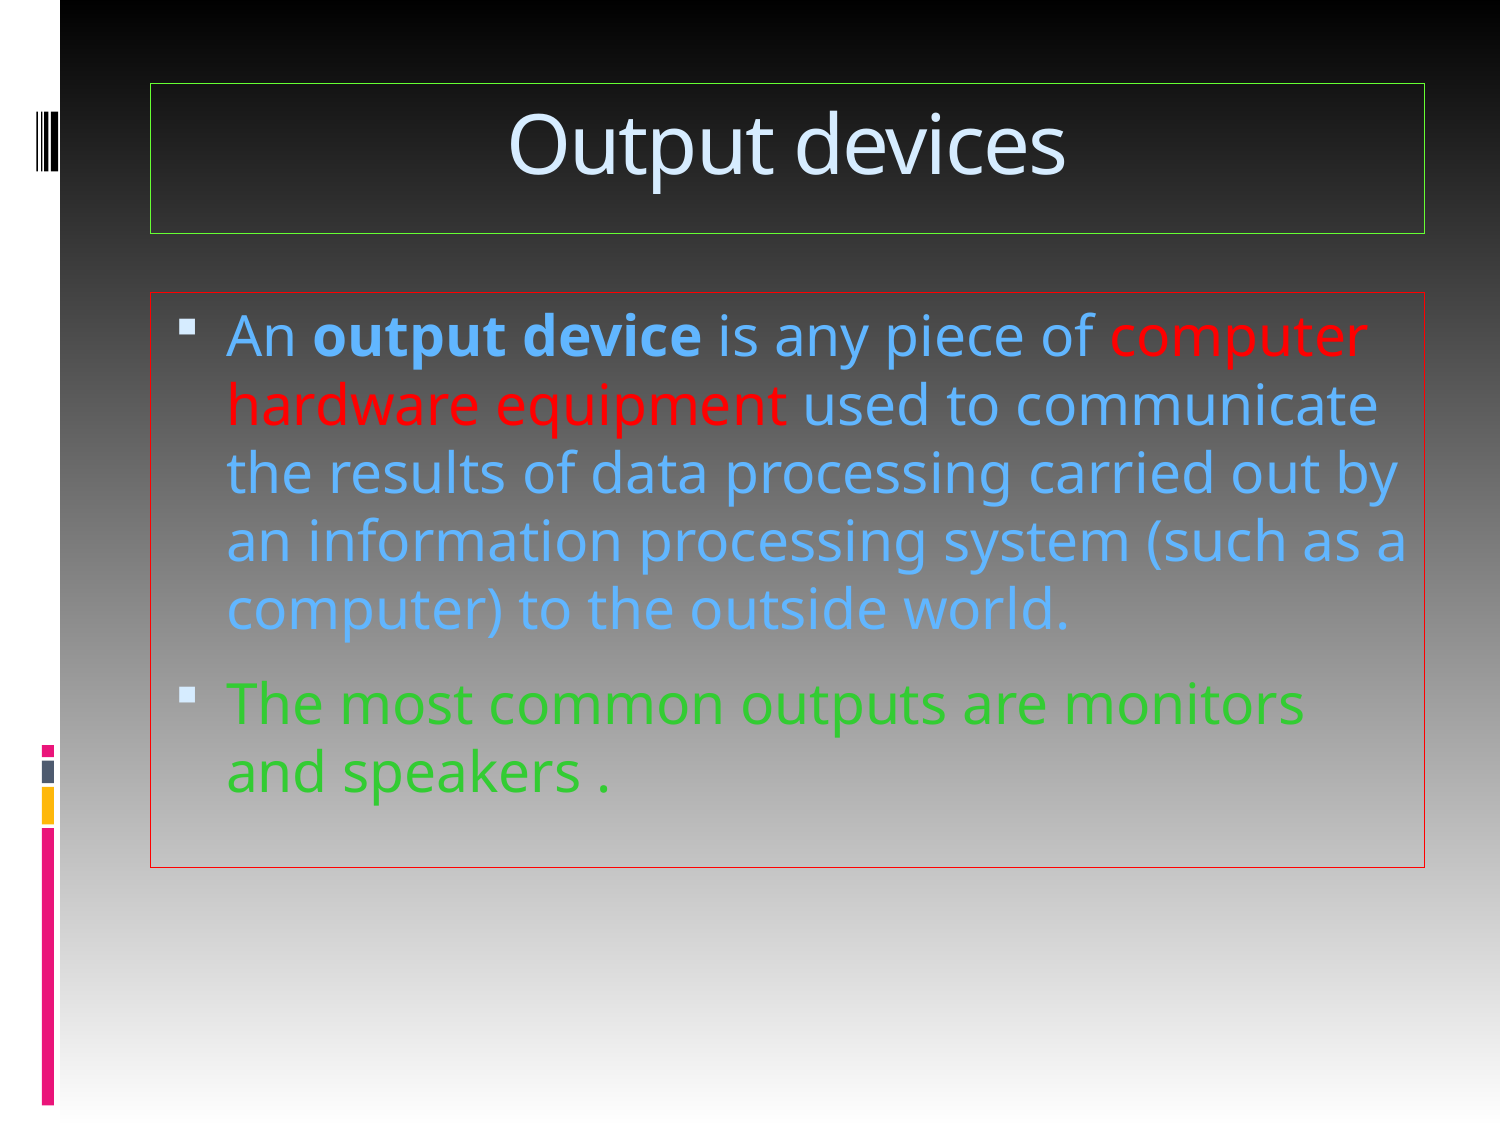

# Output devices
An output device is any piece of computer hardware equipment used to communicate the results of data processing carried out by an information processing system (such as a computer) to the outside world.
The most common outputs are monitors and speakers .